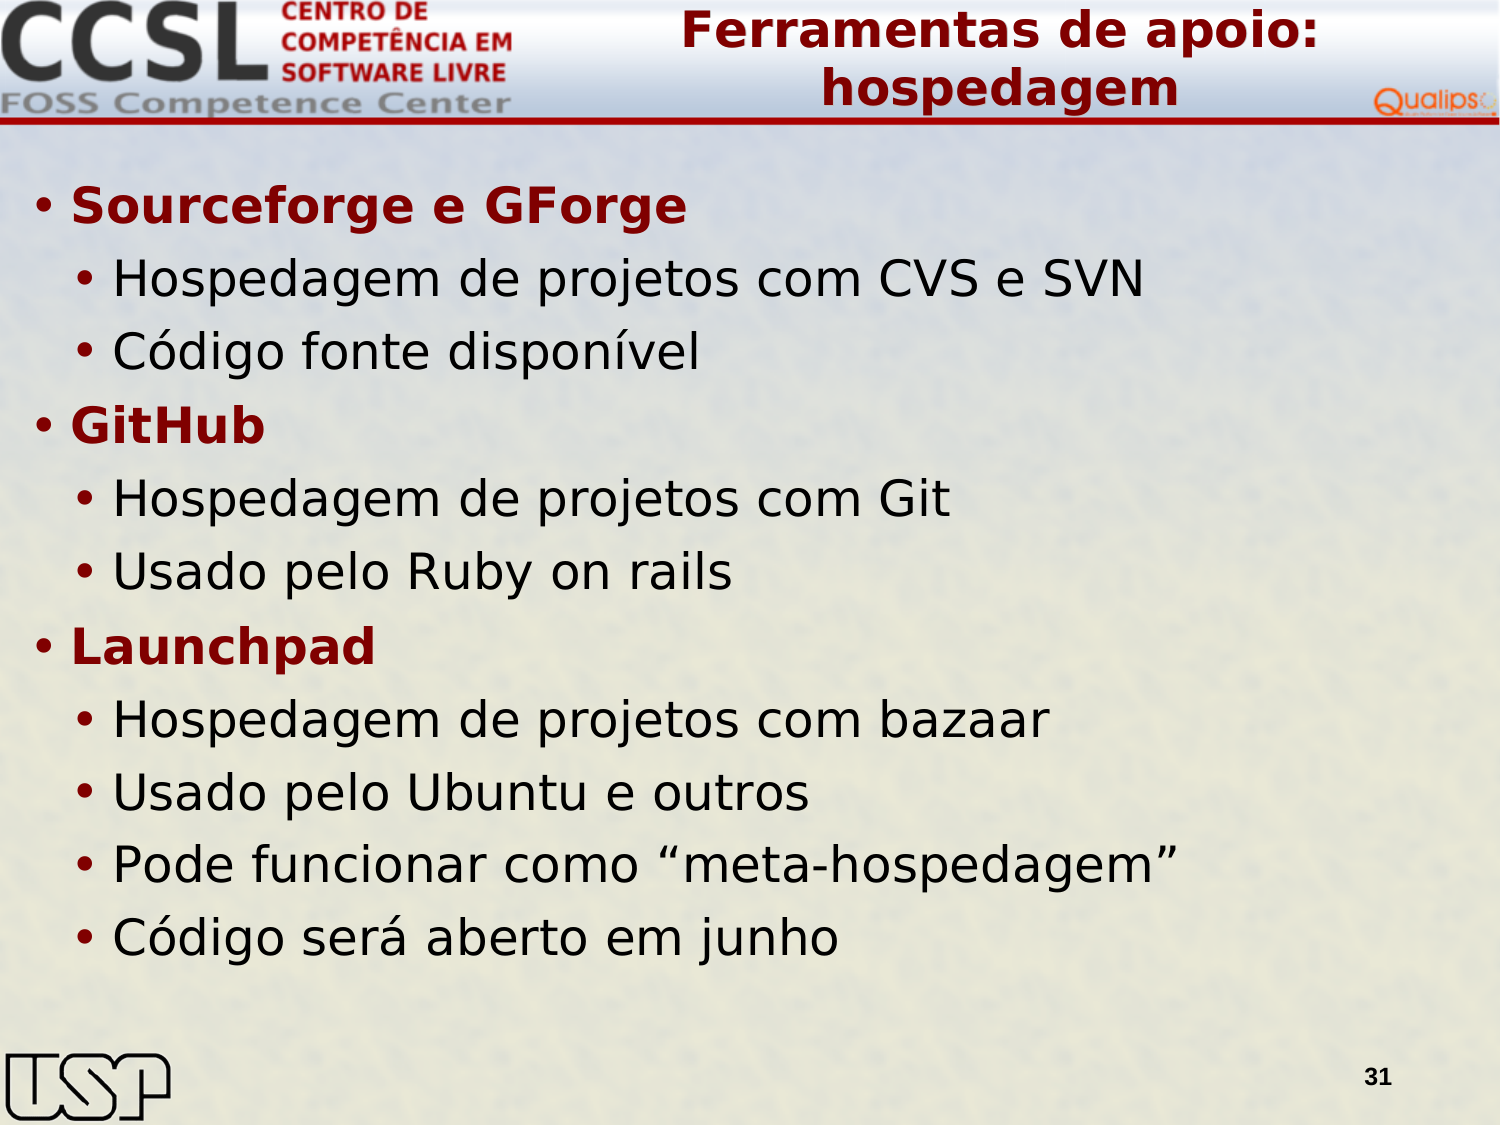

# Ferramentas de apoio: hospedagem
Sourceforge e GForge
Hospedagem de projetos com CVS e SVN
Código fonte disponível
GitHub
Hospedagem de projetos com Git
Usado pelo Ruby on rails
Launchpad
Hospedagem de projetos com bazaar
Usado pelo Ubuntu e outros
Pode funcionar como “meta-hospedagem”
Código será aberto em junho